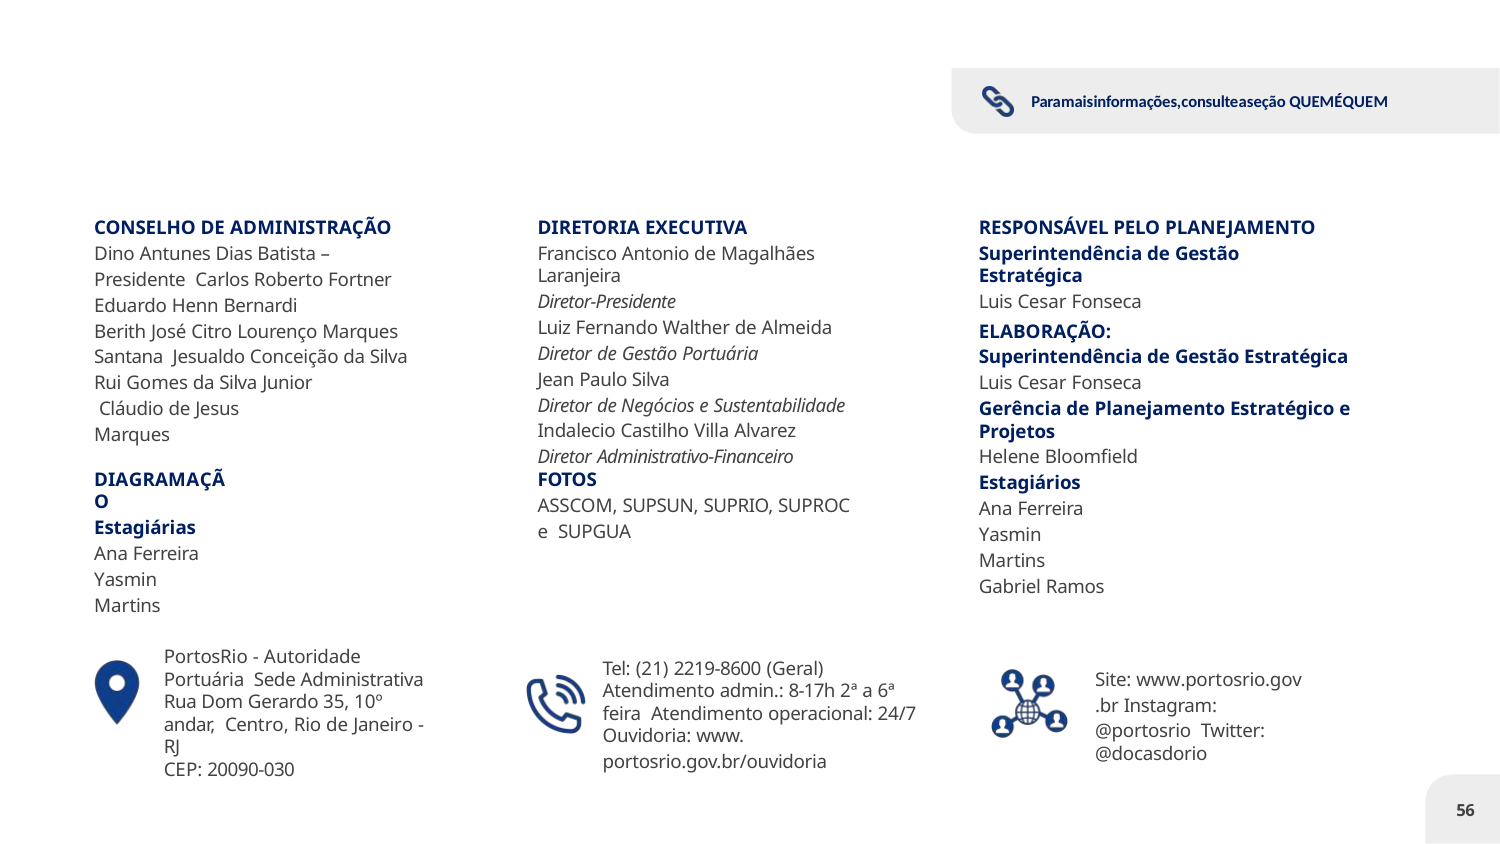

Paramaisinformações,consulteaseção QUEMÉQUEM
DIRETORIA EXECUTIVA
Francisco Antonio de Magalhães Laranjeira
Diretor-Presidente
Luiz Fernando Walther de Almeida
Diretor de Gestão Portuária
Jean Paulo Silva
Diretor de Negócios e Sustentabilidade
Indalecio Castilho Villa Alvarez
Diretor Administrativo-Financeiro
CONSELHO DE ADMINISTRAÇÃO
Dino Antunes Dias Batista – Presidente Carlos Roberto Fortner
Eduardo Henn Bernardi
Berith José Citro Lourenço Marques Santana Jesualdo Conceição da Silva
Rui Gomes da Silva Junior Cláudio de Jesus Marques
RESPONSÁVEL PELO PLANEJAMENTO
Superintendência de Gestão Estratégica
Luis Cesar Fonseca
ELABORAÇÃO:
Superintendência de Gestão Estratégica
Luis Cesar Fonseca
Gerência de Planejamento Estratégico e Projetos
Helene Bloomﬁeld
Estagiários Ana Ferreira Yasmin Martins Gabriel Ramos
DIAGRAMAÇÃO
Estagiárias Ana Ferreira Yasmin Martins
FOTOS
ASSCOM, SUPSUN, SUPRIO, SUPROC e SUPGUA
PortosRio - Autoridade Portuária Sede Administrativa
Rua Dom Gerardo 35, 10º andar, Centro, Rio de Janeiro - RJ
CEP: 20090-030
Tel: (21) 2219-8600 (Geral)
Atendimento admin.: 8-17h 2ª a 6ª feira Atendimento operacional: 24/7
Ouvidoria: www.portosrio.gov.br/ouvidoria
Site: www.portosrio.gov.br Instagram: @portosrio Twitter: @docasdorio